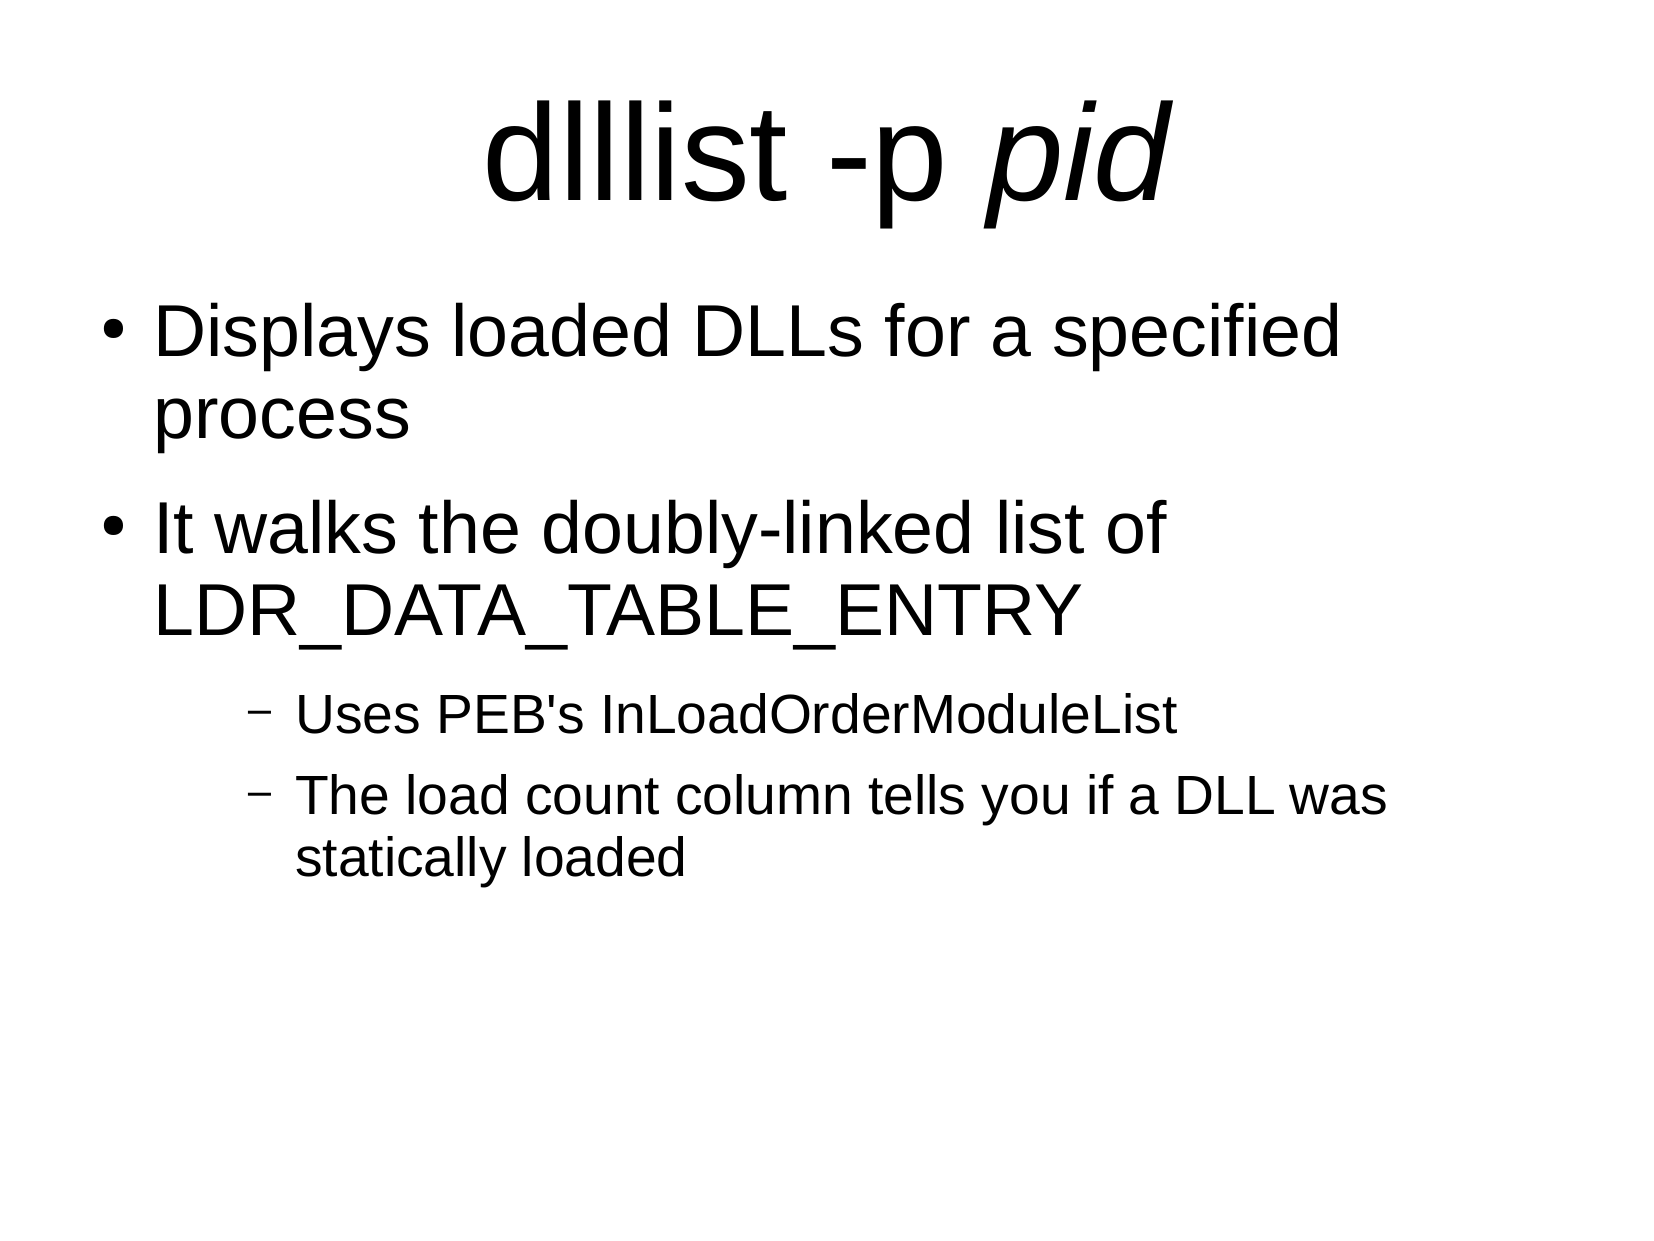

# dlllist -p pid
Displays loaded DLLs for a specified process
It walks the doubly-linked list of LDR_DATA_TABLE_ENTRY
Uses PEB's InLoadOrderModuleList
The load count column tells you if a DLL was statically loaded